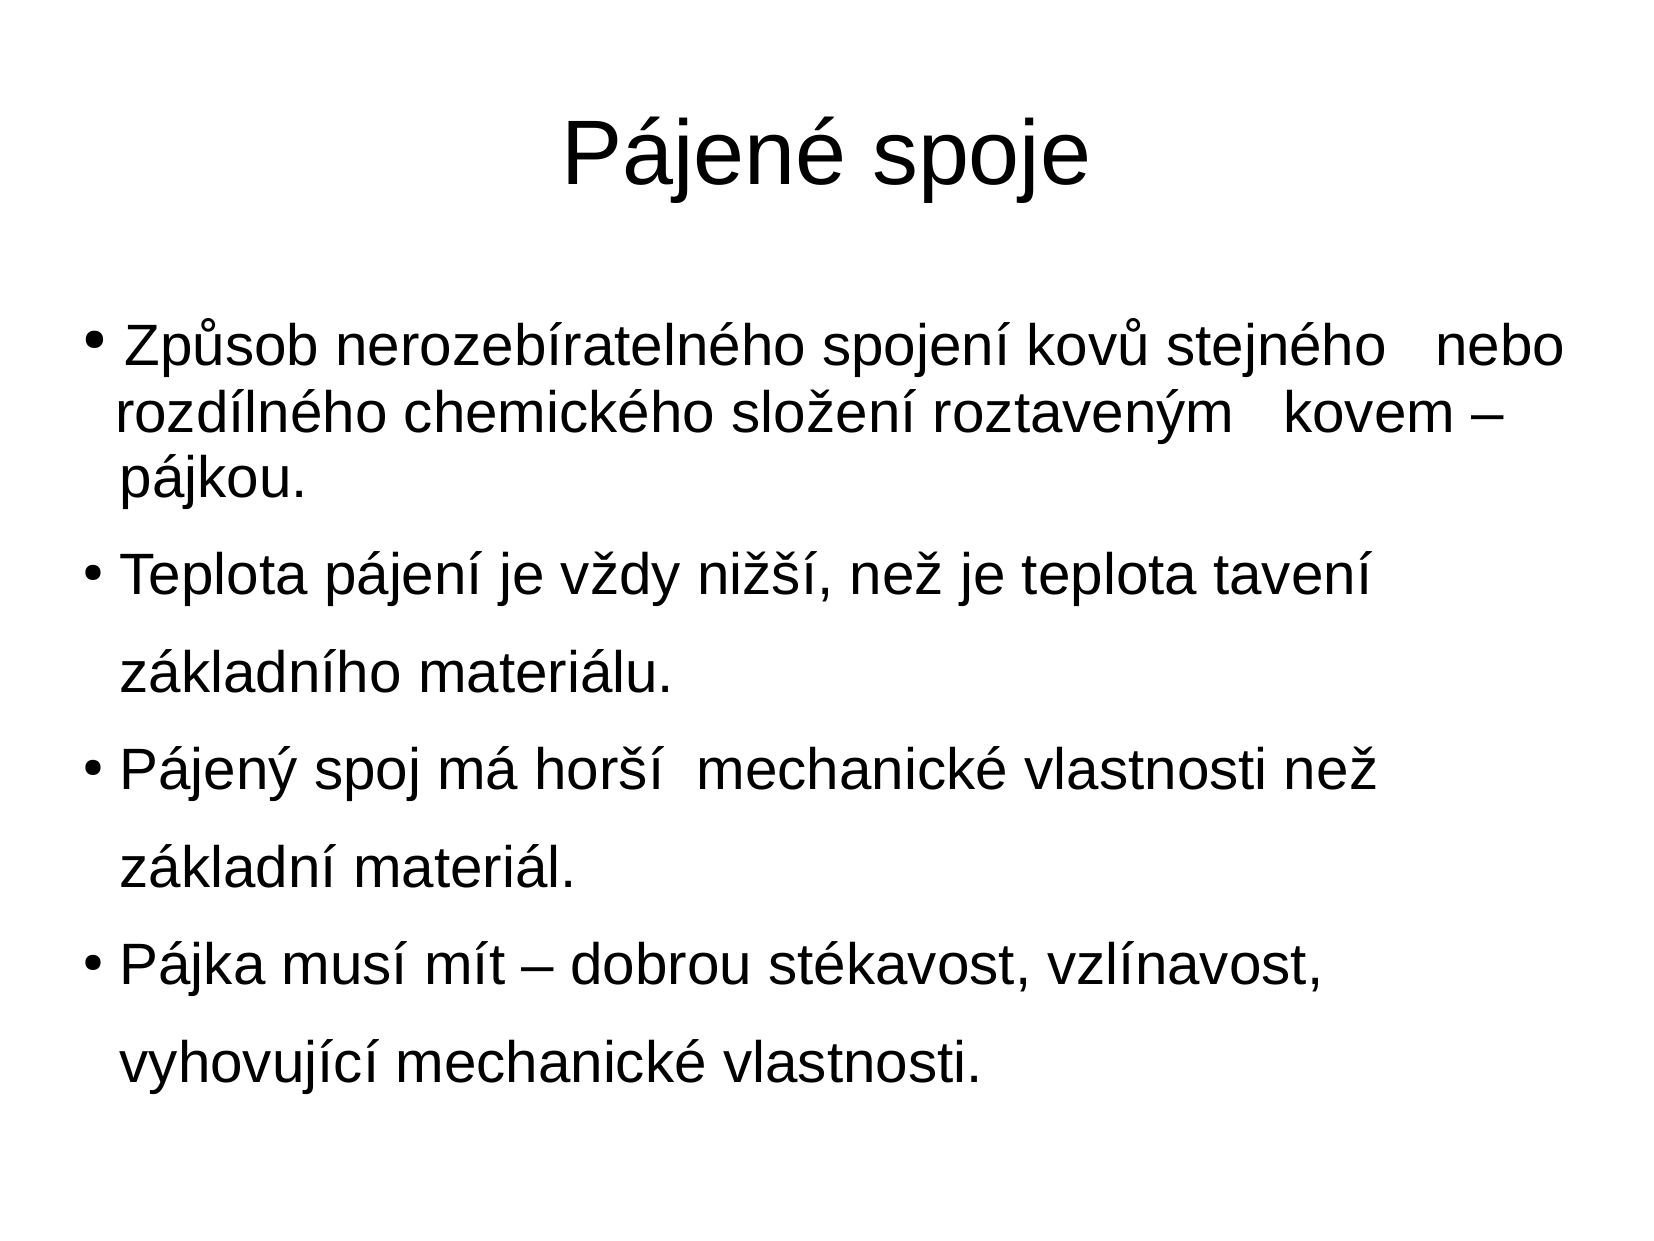

# Pájené spoje
 Způsob nerozebíratelného spojení kovů stejného nebo rozdílného chemického složení roztaveným kovem –
 pájkou.
 Teplota pájení je vždy nižší, než je teplota tavení
 základního materiálu.
 Pájený spoj má horší mechanické vlastnosti než
 základní materiál.
 Pájka musí mít – dobrou stékavost, vzlínavost,
 vyhovující mechanické vlastnosti.